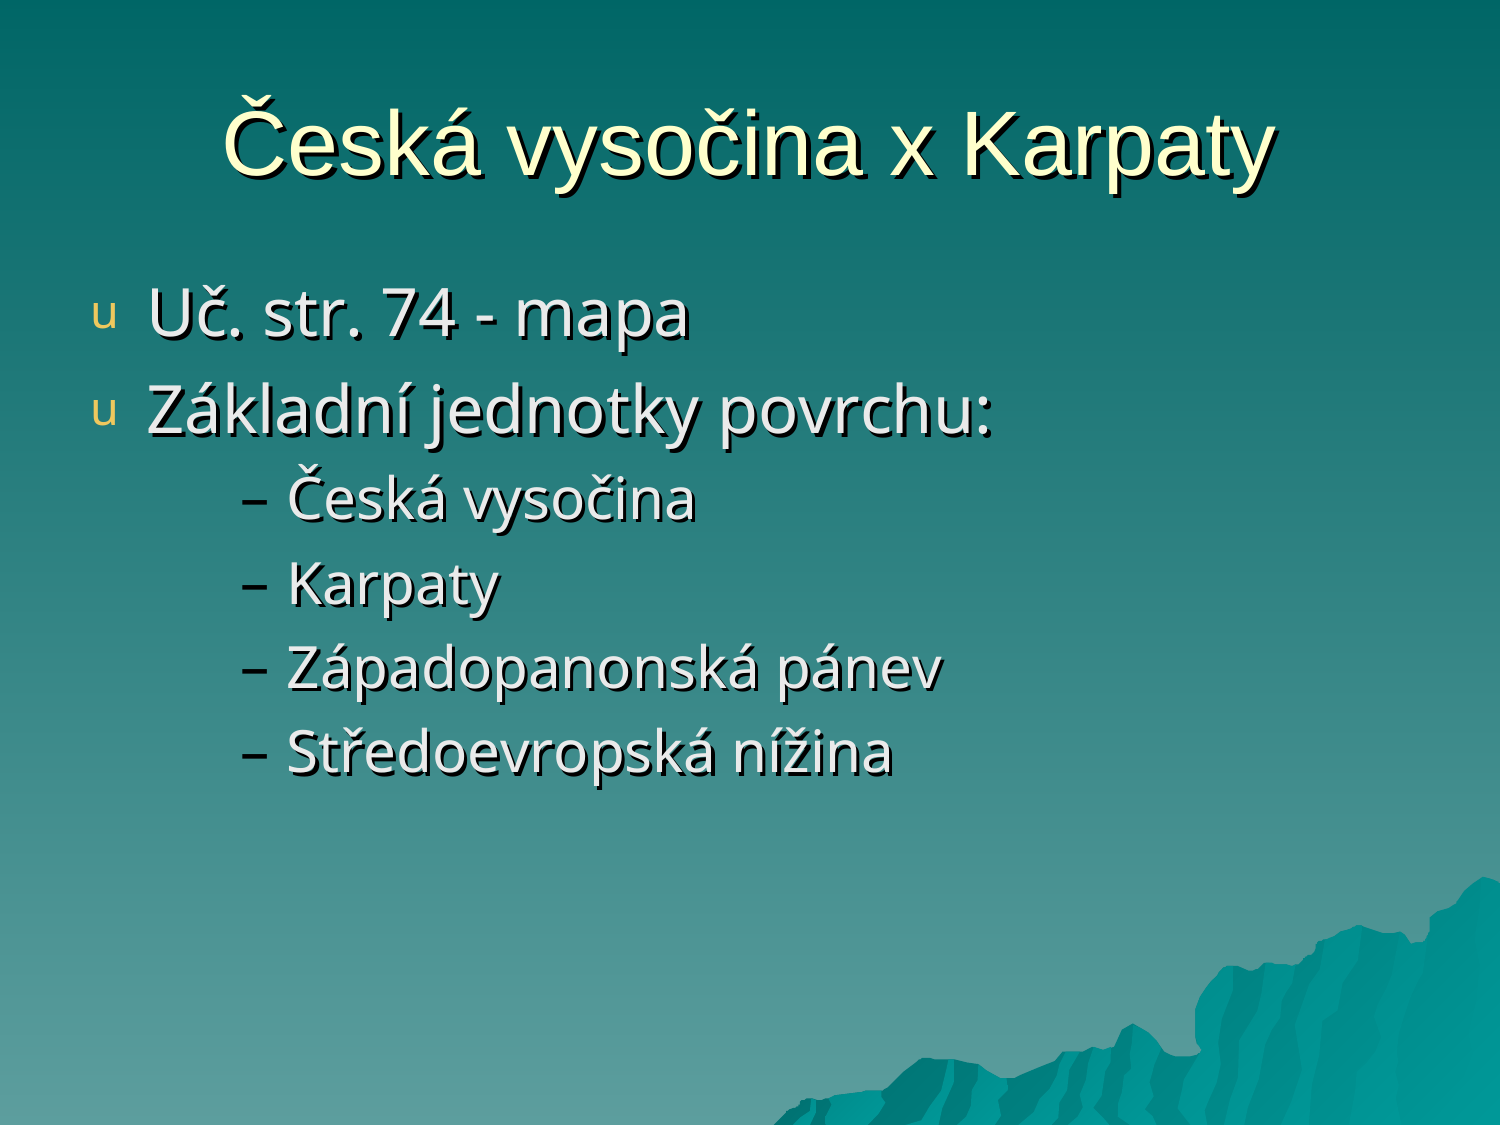

# Česká vysočina x Karpaty
Uč. str. 74 - mapa
Základní jednotky povrchu:
Česká vysočina
Karpaty
Západopanonská pánev
Středoevropská nížina